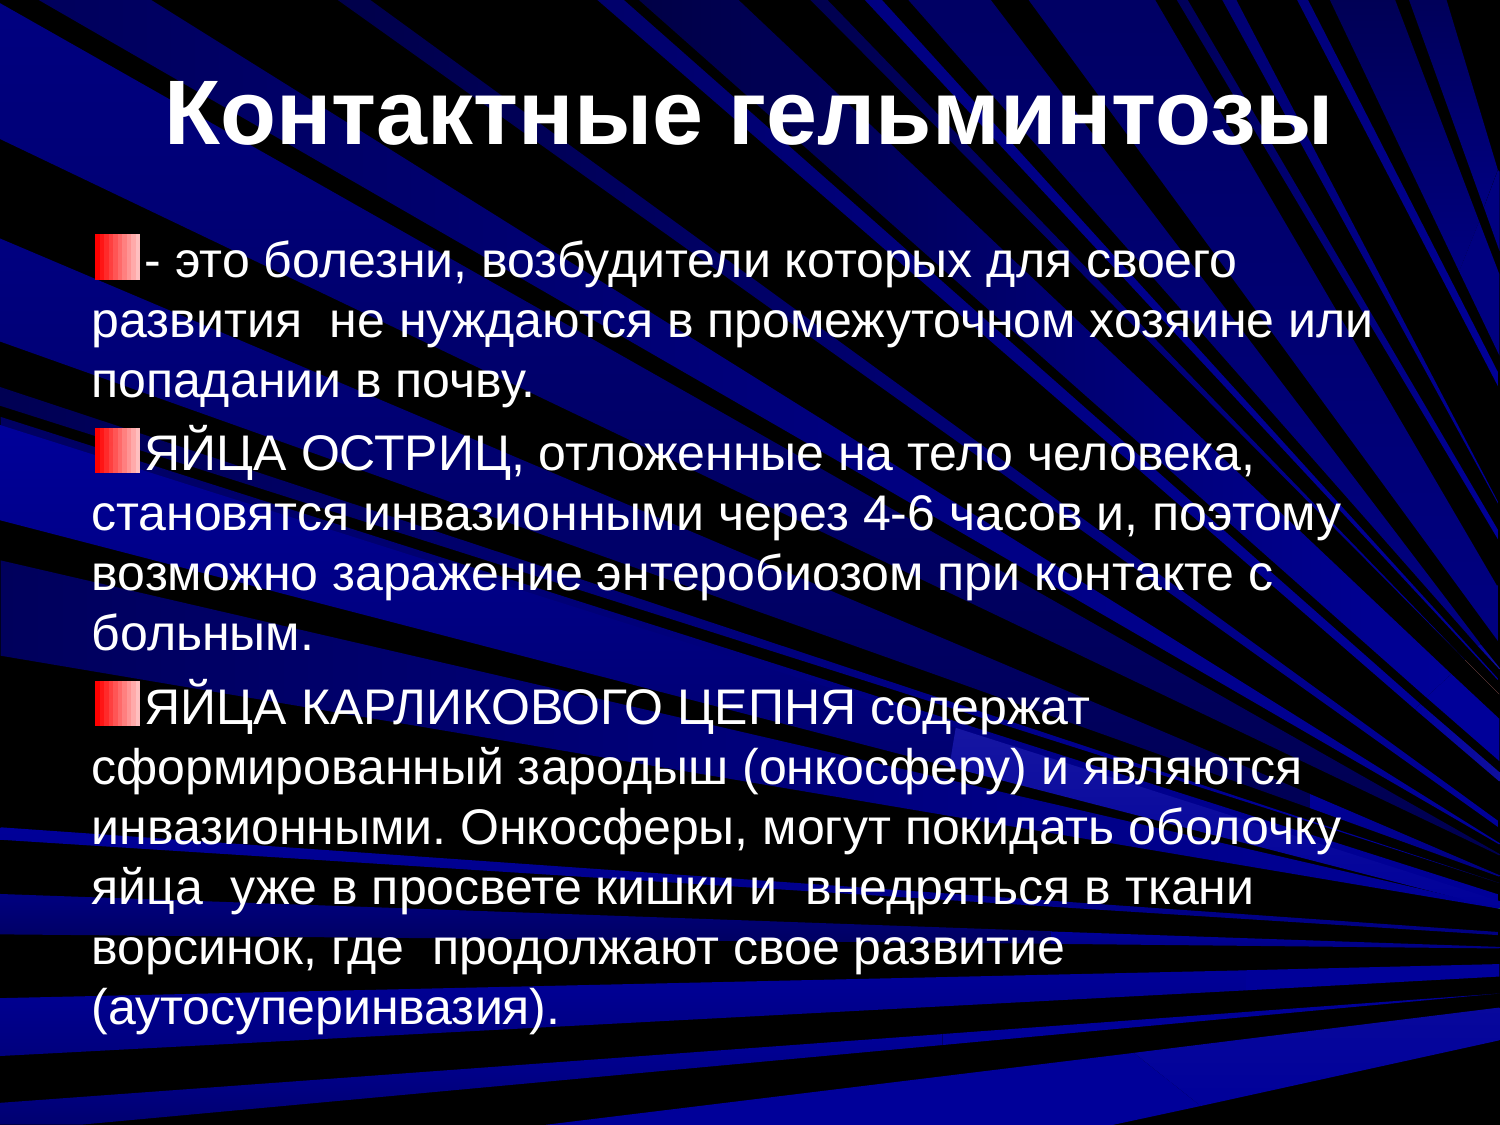

# Контактные гельминтозы
- это болезни, возбудители которых для своего развития не нуждаются в промежуточном хозяине или попадании в почву.
ЯЙЦА ОСТРИЦ, отложенные на тело человека, становятся инвазионными через 4-6 часов и, поэтому возможно заражение энтеробиозом при контакте с больным.
ЯЙЦА КАРЛИКОВОГО ЦЕПНЯ содержат сформированный зародыш (онкосферу) и являются инвазионными. Онкосферы, могут покидать оболочку яйца уже в просвете кишки и внедряться в ткани ворсинок, где продолжают свое развитие (аутосуперинвазия).